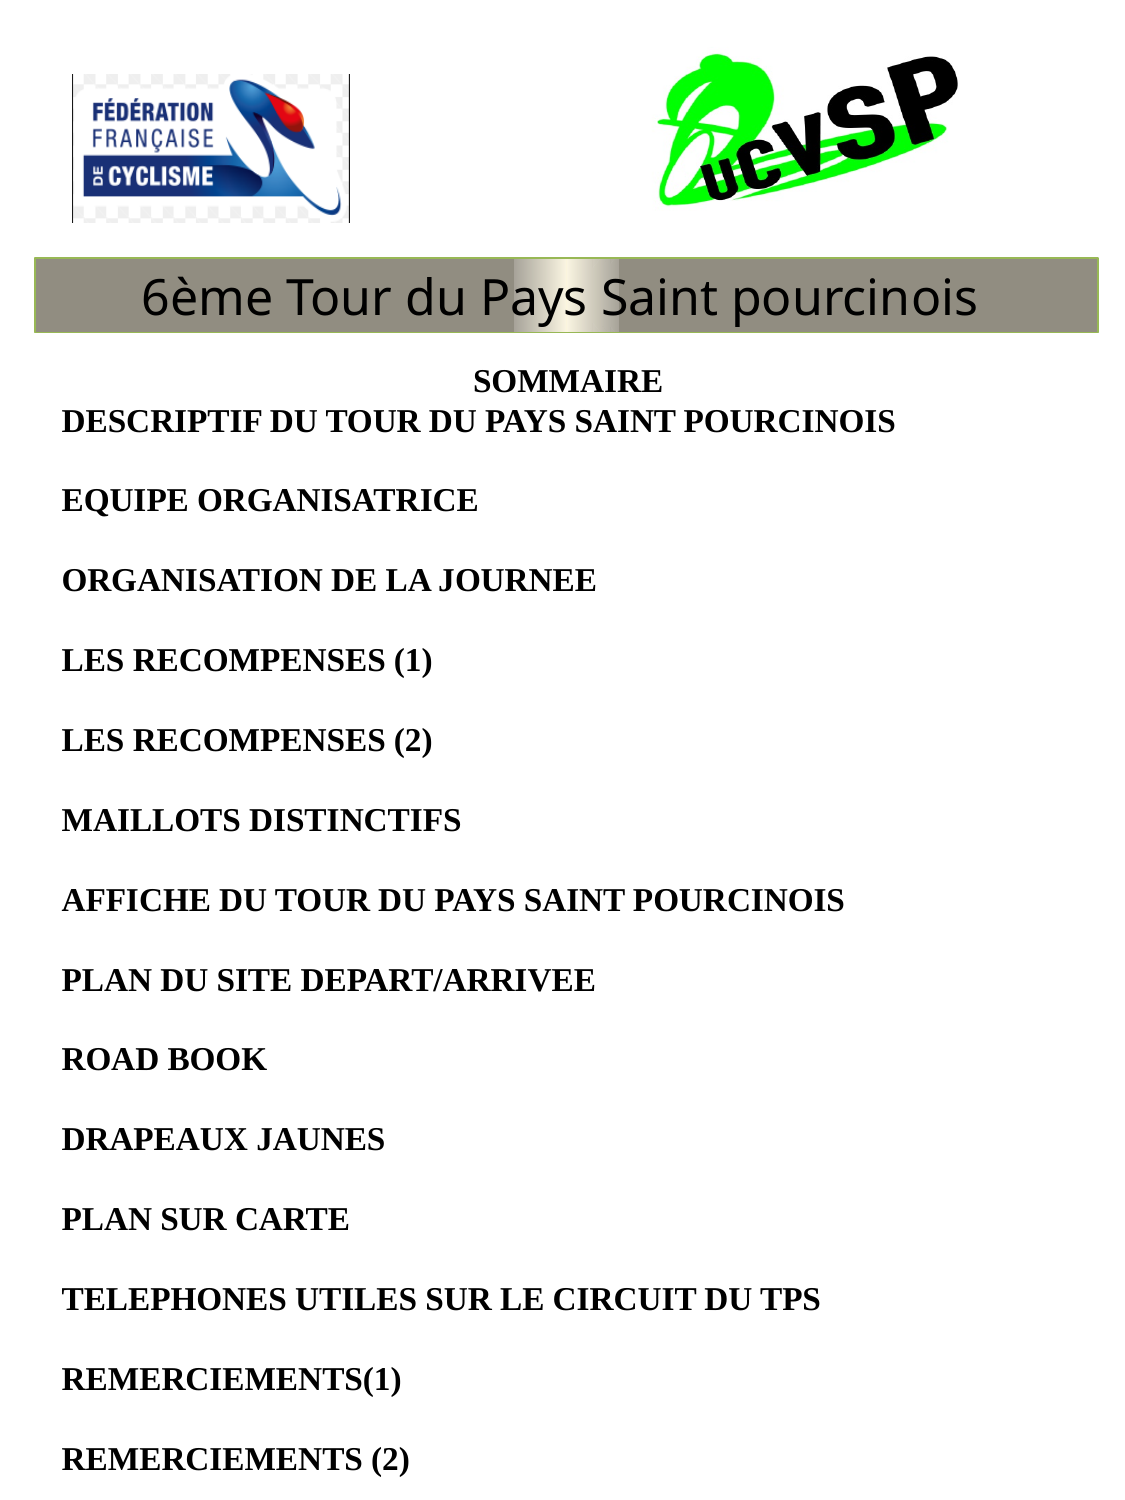

6ème Tour du Pays Saint pourcinois
SOMMAIRE
DESCRIPTIF DU TOUR DU PAYS SAINT POURCINOIS
EQUIPE ORGANISATRICE
ORGANISATION DE LA JOURNEE
LES RECOMPENSES (1)
LES RECOMPENSES (2)
MAILLOTS DISTINCTIFS
AFFICHE DU TOUR DU PAYS SAINT POURCINOIS
PLAN DU SITE DEPART/ARRIVEE
ROAD BOOK
DRAPEAUX JAUNES
PLAN SUR CARTE
TELEPHONES UTILES SUR LE CIRCUIT DU TPS
REMERCIEMENTS(1)
REMERCIEMENTS (2)